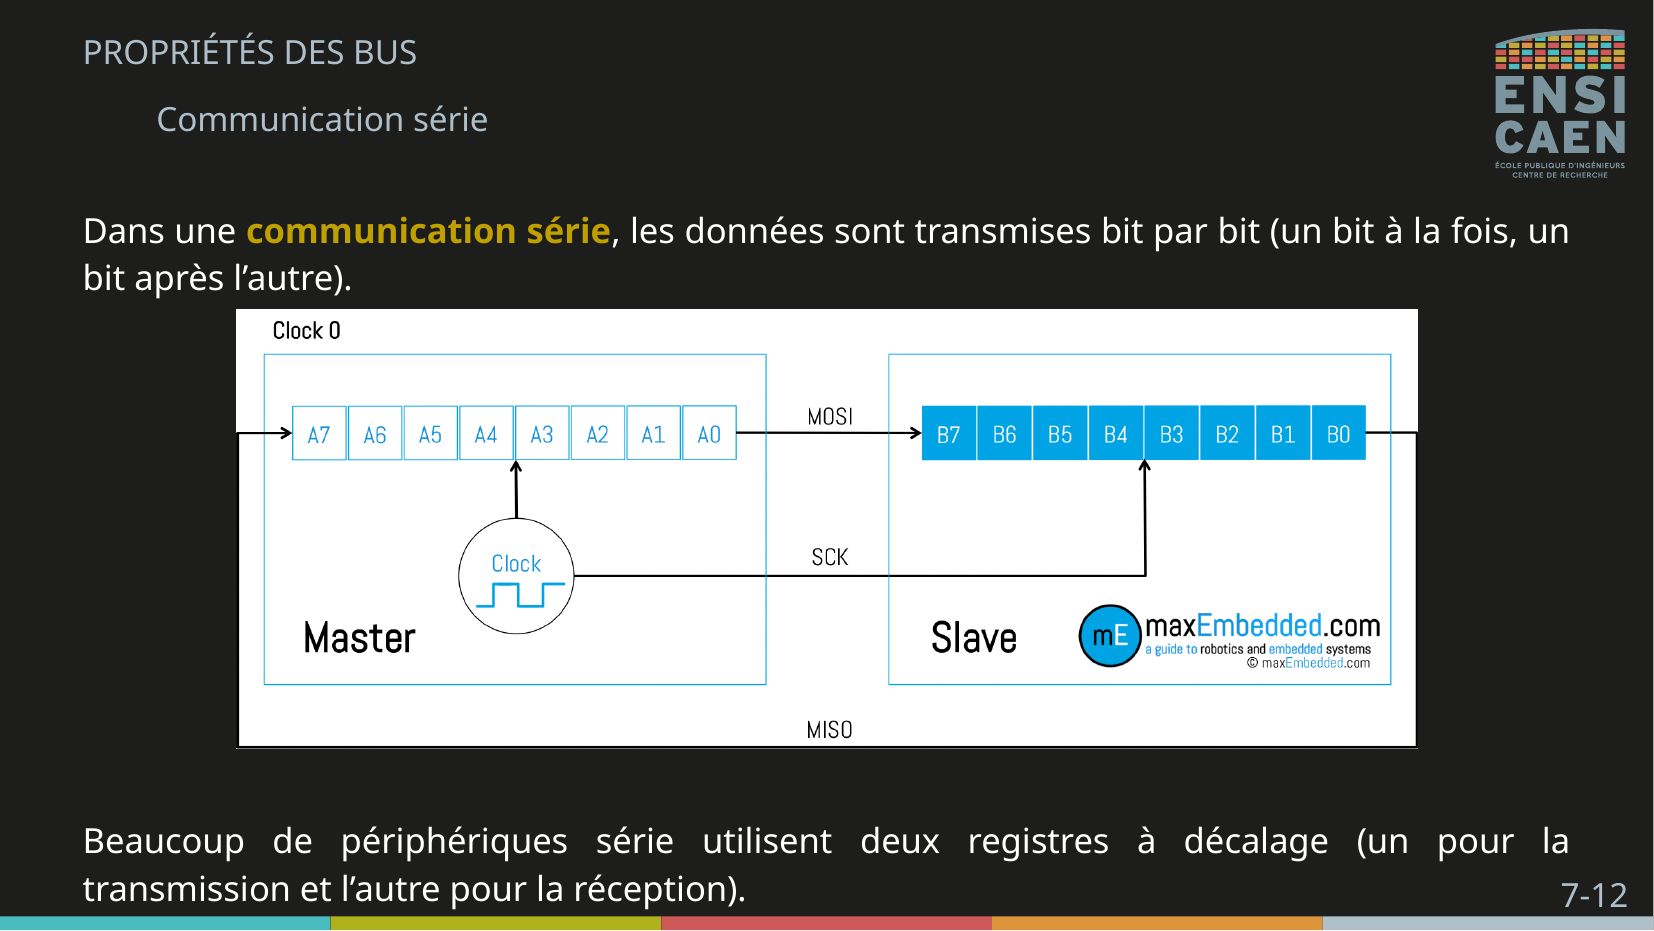

# PROPRIÉTÉS DES BUS Communication série
Dans une communication série, les données sont transmises bit par bit (un bit à la fois, un bit après l’autre).
Beaucoup de périphériques série utilisent deux registres à décalage (un pour la transmission et l’autre pour la réception).